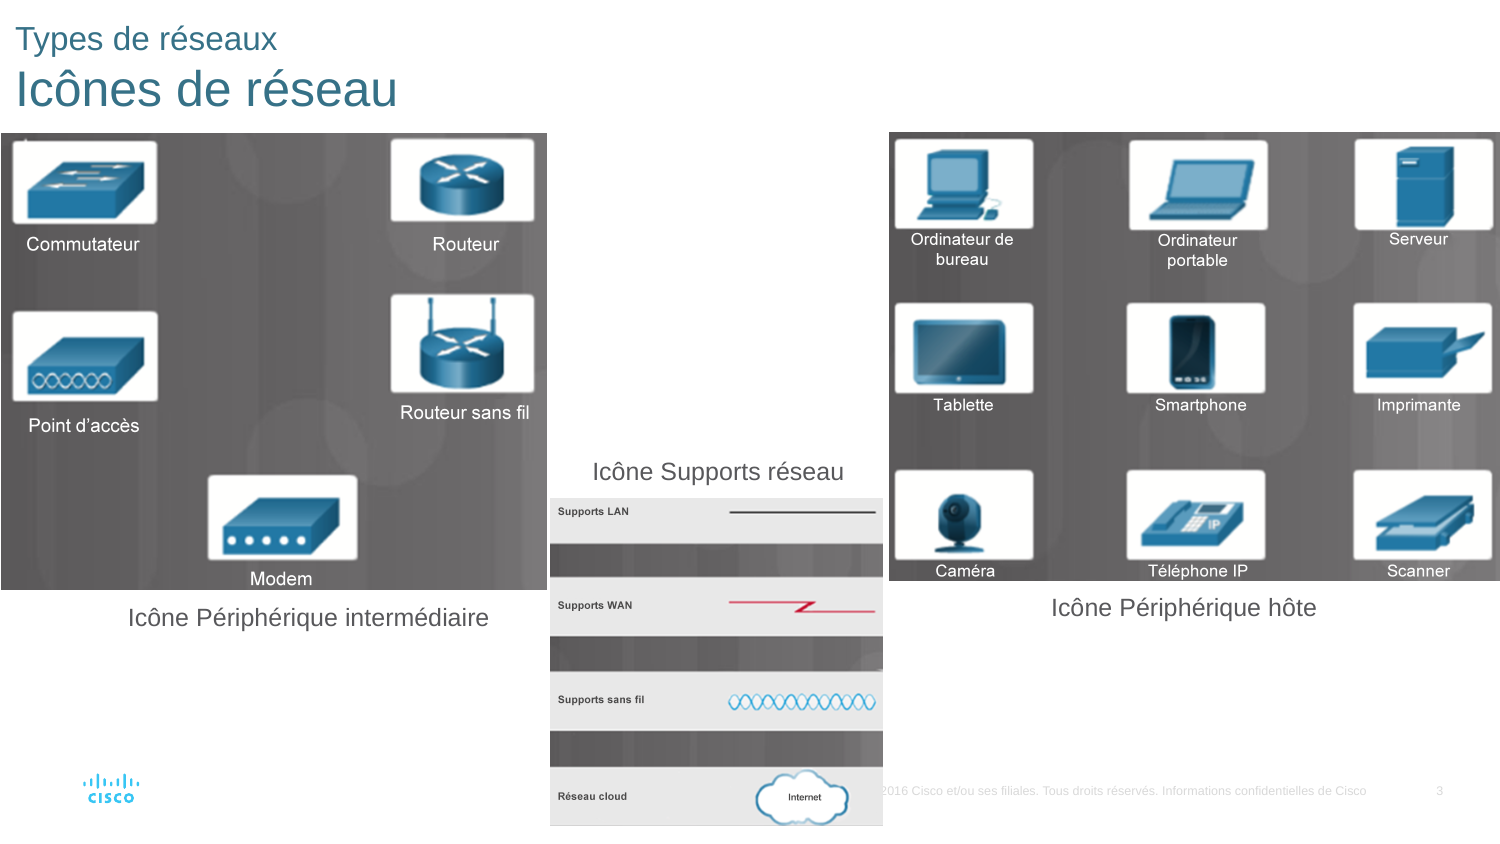

# Types de réseaux Icônes de réseau
Icône Supports réseau
Icône Périphérique hôte
Icône Périphérique intermédiaire